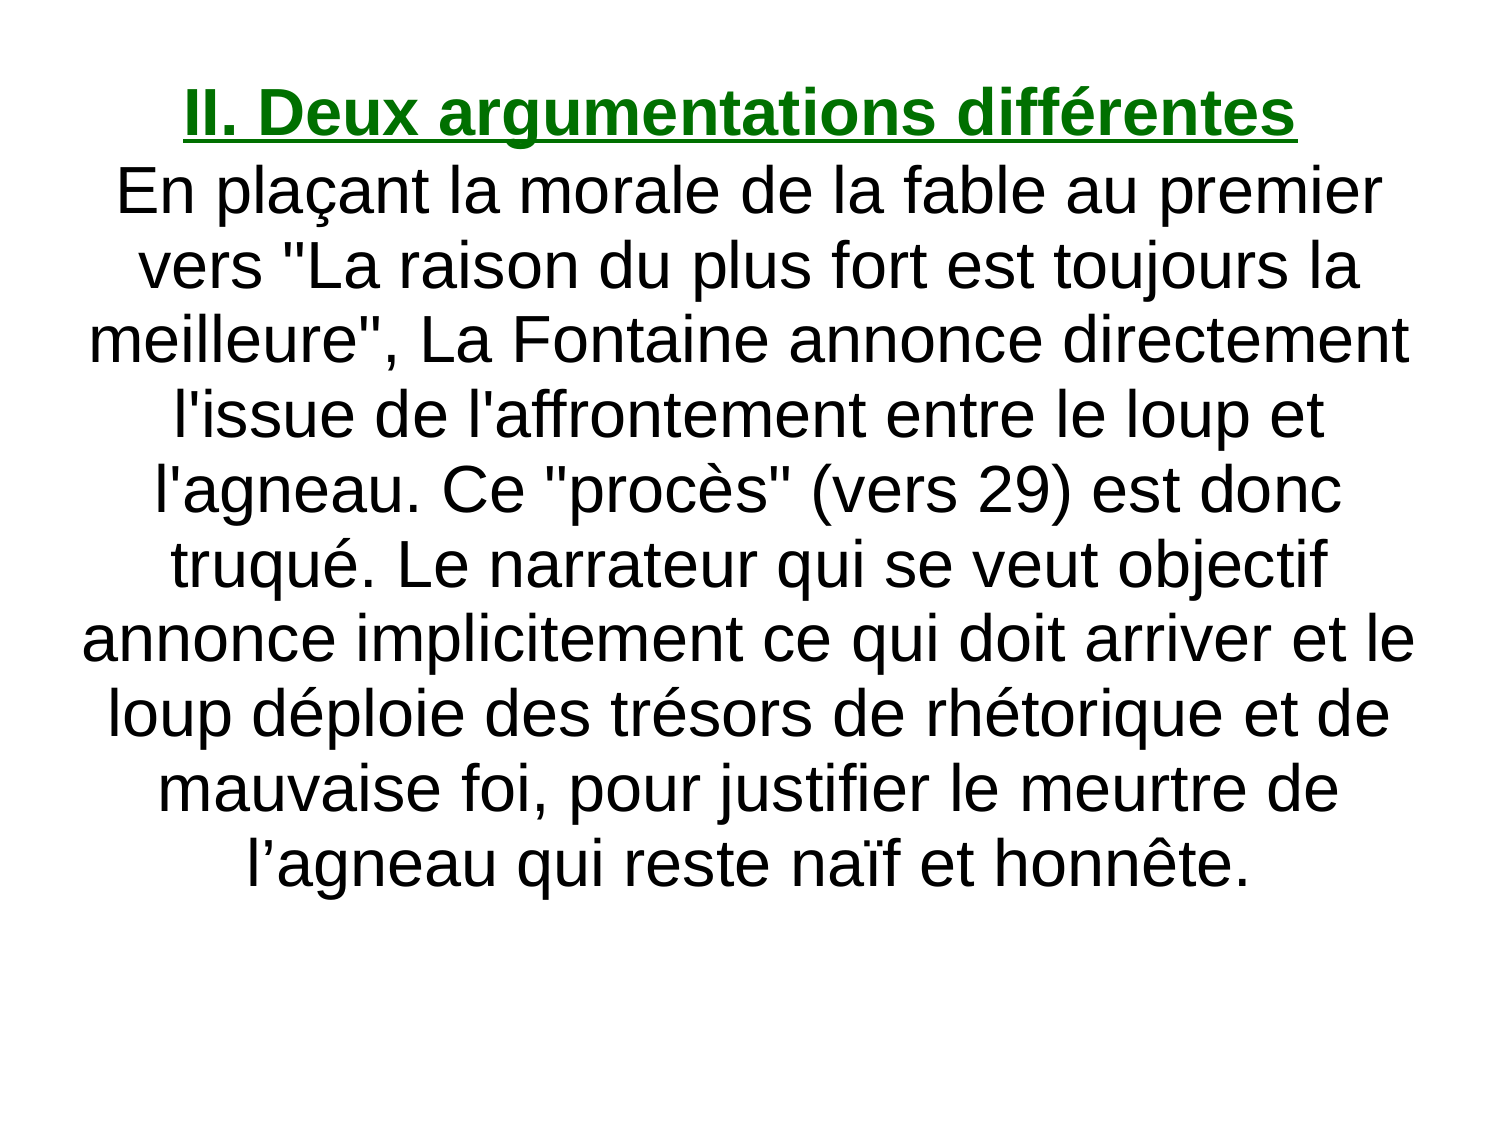

# II. Deux argumentations différentes
En plaçant la morale de la fable au premier vers "La raison du plus fort est toujours la meilleure", La Fontaine annonce directement l'issue de l'affrontement entre le loup et l'agneau. Ce "procès" (vers 29) est donc truqué. Le narrateur qui se veut objectif annonce implicitement ce qui doit arriver et le loup déploie des trésors de rhétorique et de mauvaise foi, pour justifier le meurtre de l’agneau qui reste naïf et honnête.